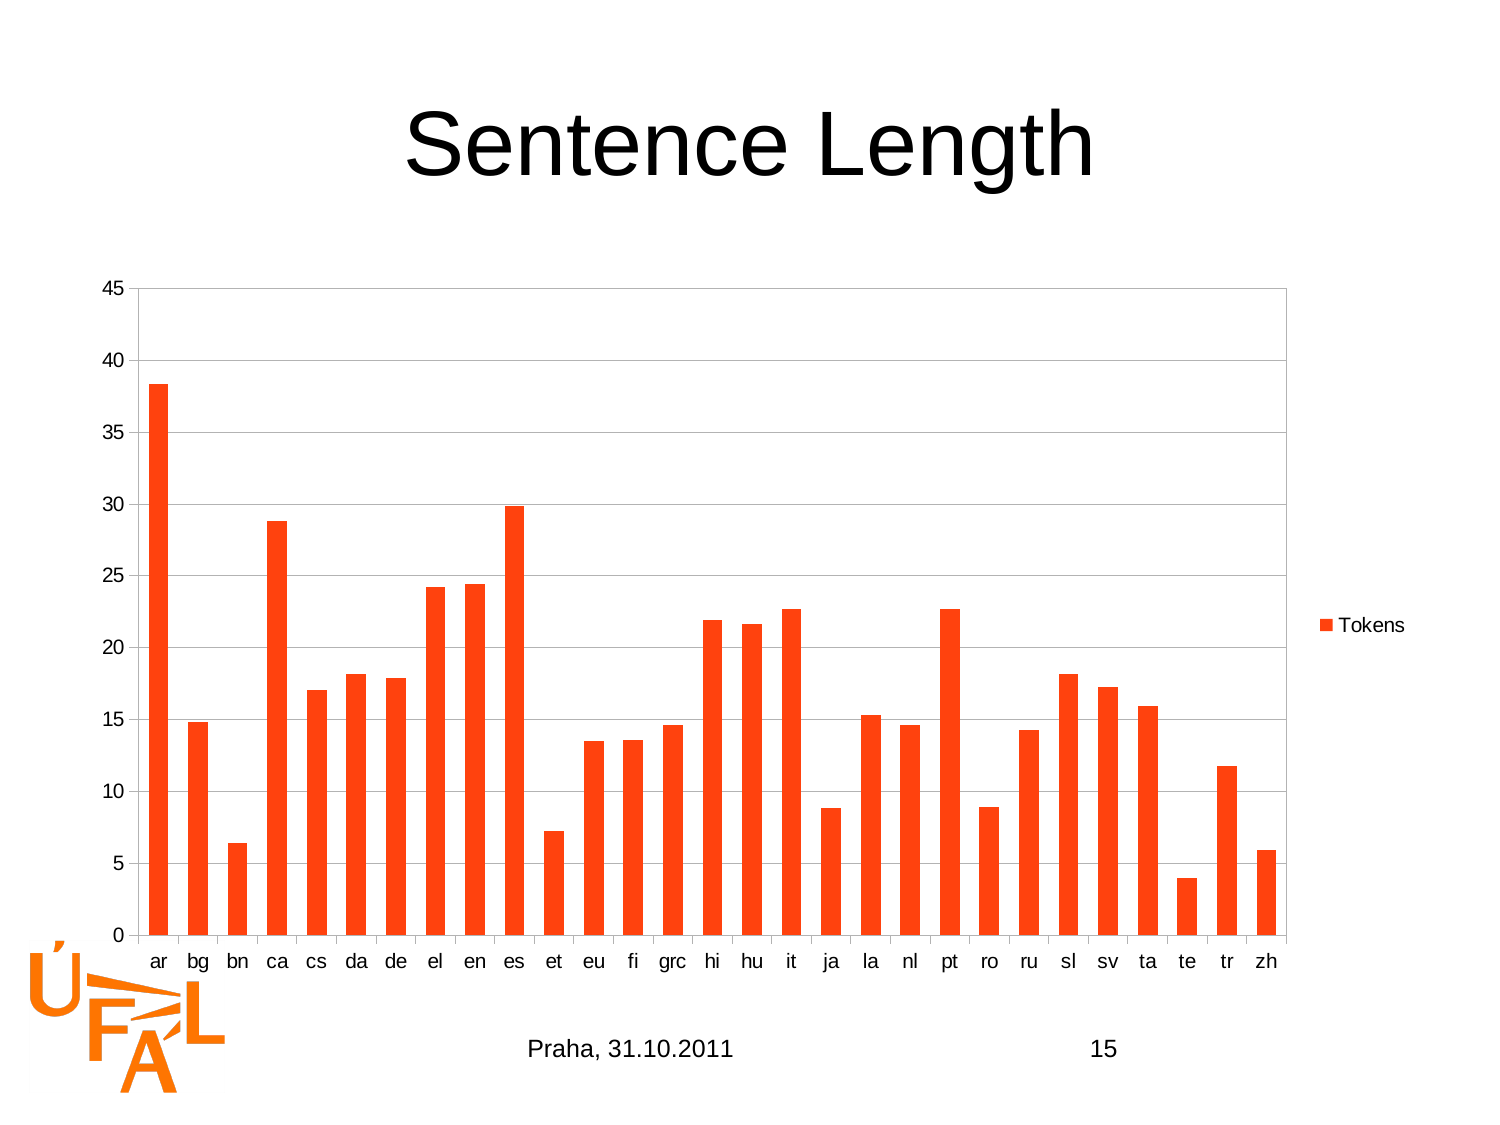

# Sentence Length
### Chart
| Category | Tokens |
|---|---|
| ar | 38.38 |
| bg | 14.84 |
| bn | 6.42 |
| ca | 28.82 |
| cs | 17.04 |
| da | 18.19 |
| de | 17.9 |
| el | 24.2 |
| en | 24.41 |
| es | 29.89 |
| et | 7.22 |
| eu | 13.5 |
| fi | 13.6 |
| grc | 14.6 |
| hi | 21.93 |
| hu | 21.66 |
| it | 22.71 |
| ja | 8.85 |
| la | 15.3 |
| nl | 14.61 |
| pt | 22.71 |
| ro | 8.94 |
| ru | 14.26 |
| sl | 18.15 |
| sv | 17.24 |
| ta | 15.97 |
| te | 3.95 |
| tr | 11.74 |
| zh | 5.94 |Praha, 31.10.2011
15